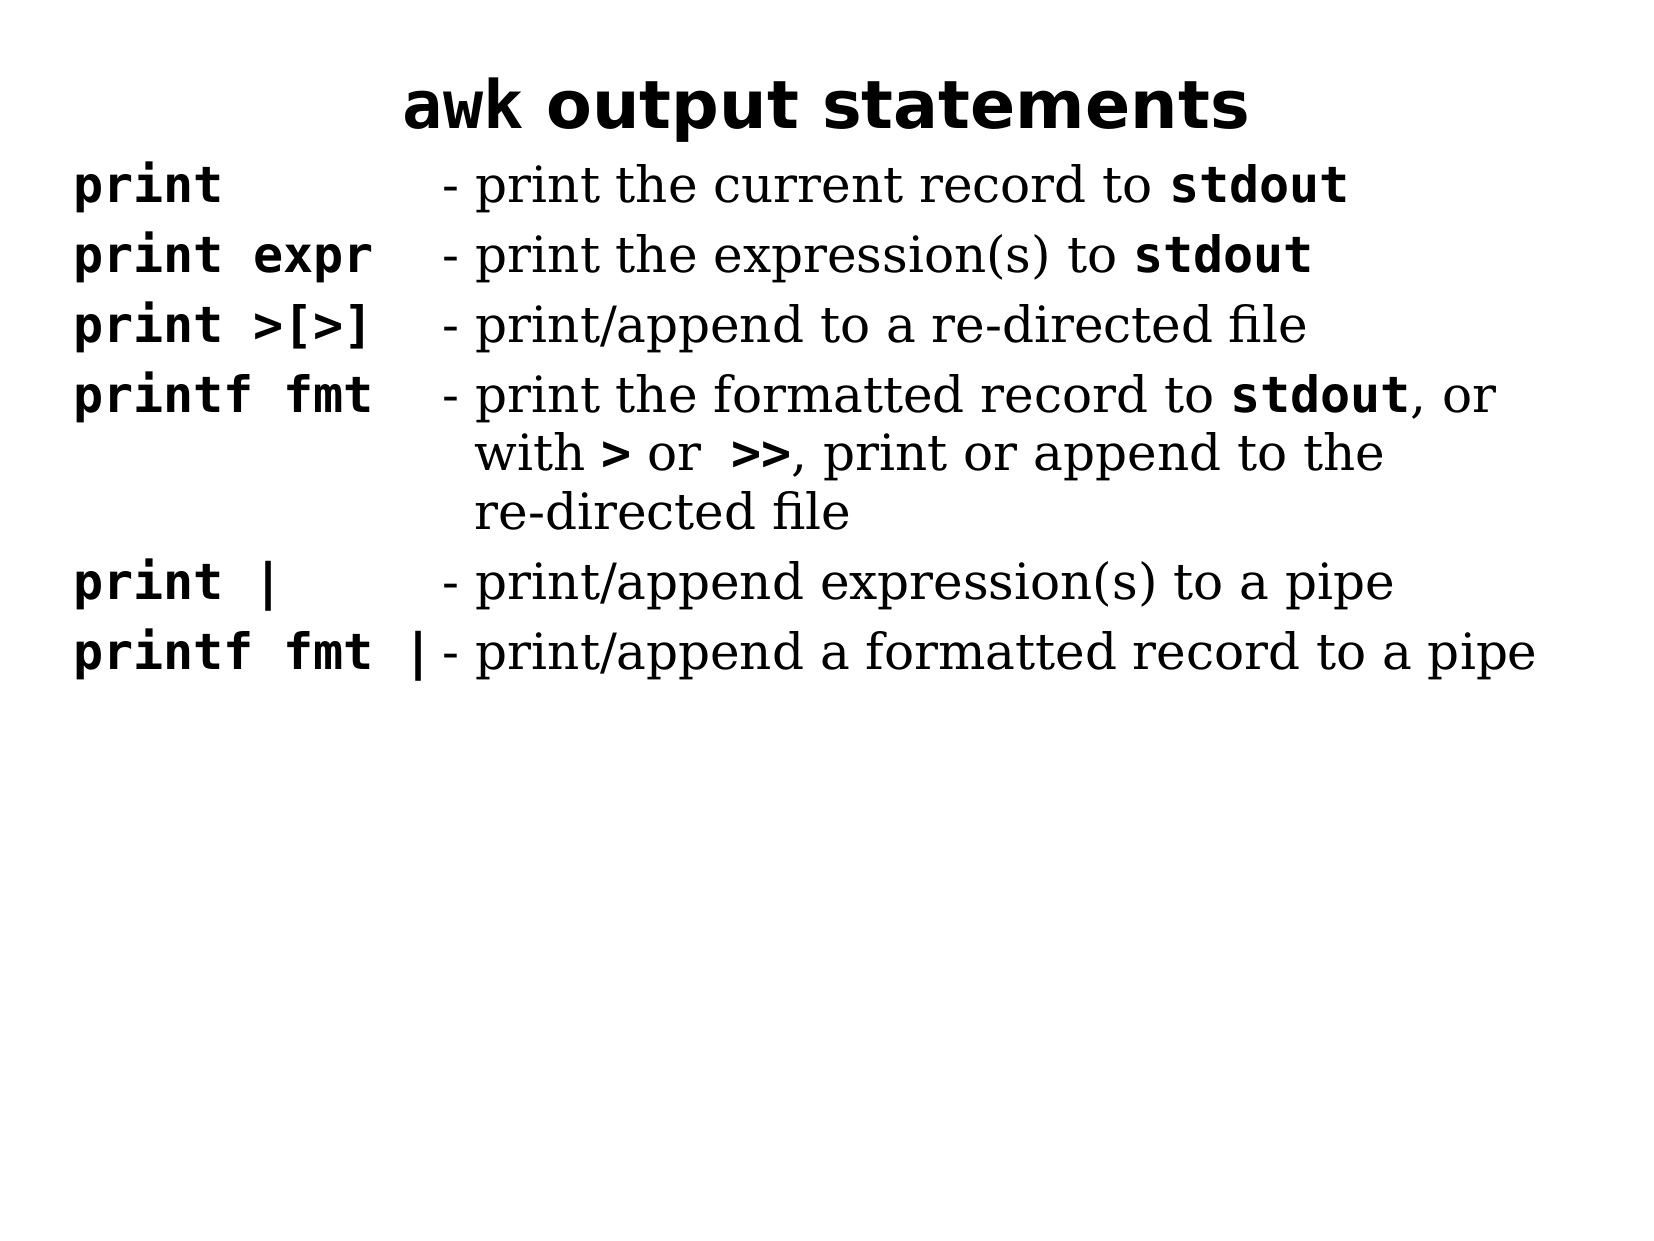

awk output statements
print			- print the current record to stdout
print expr	- print the expression(s) to stdout
print >[>]	- print/append to a re-directed file
printf fmt	- print the formatted record to stdout, or
					 with > or >>, print or append to the
					 re-directed file
print |			- print/append expression(s) to a pipe
printf fmt |	- print/append a formatted record to a pipe